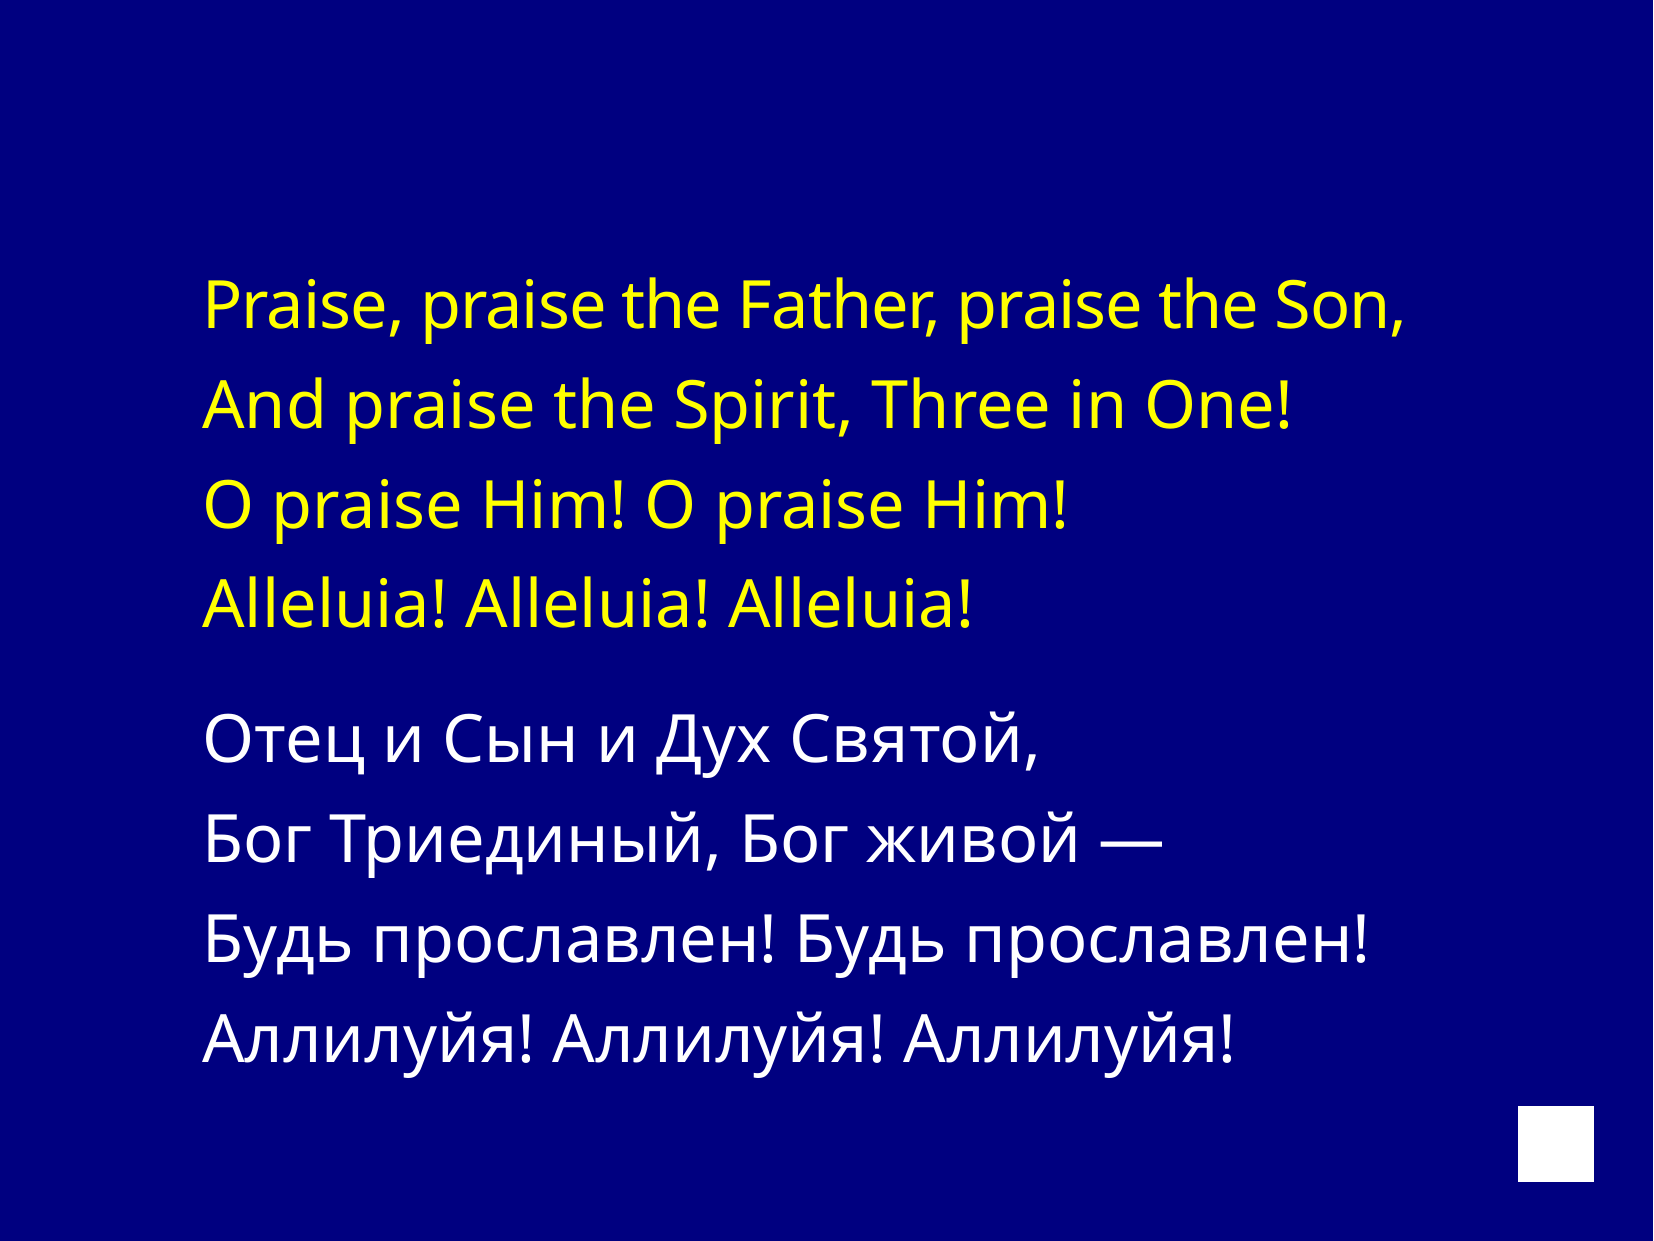

Praise, praise the Father, praise the Son,
	And praise the Spirit, Three in One!
	O praise Him! O praise Him!
	Alleluia! Alleluia! Alleluia!
	Отец и Сын и Дух Святой,
	Бог Триединый, Бог живой ―
	Будь прославлен! Будь прославлен!
	Аллилуйя! Аллилуйя! Аллилуйя!